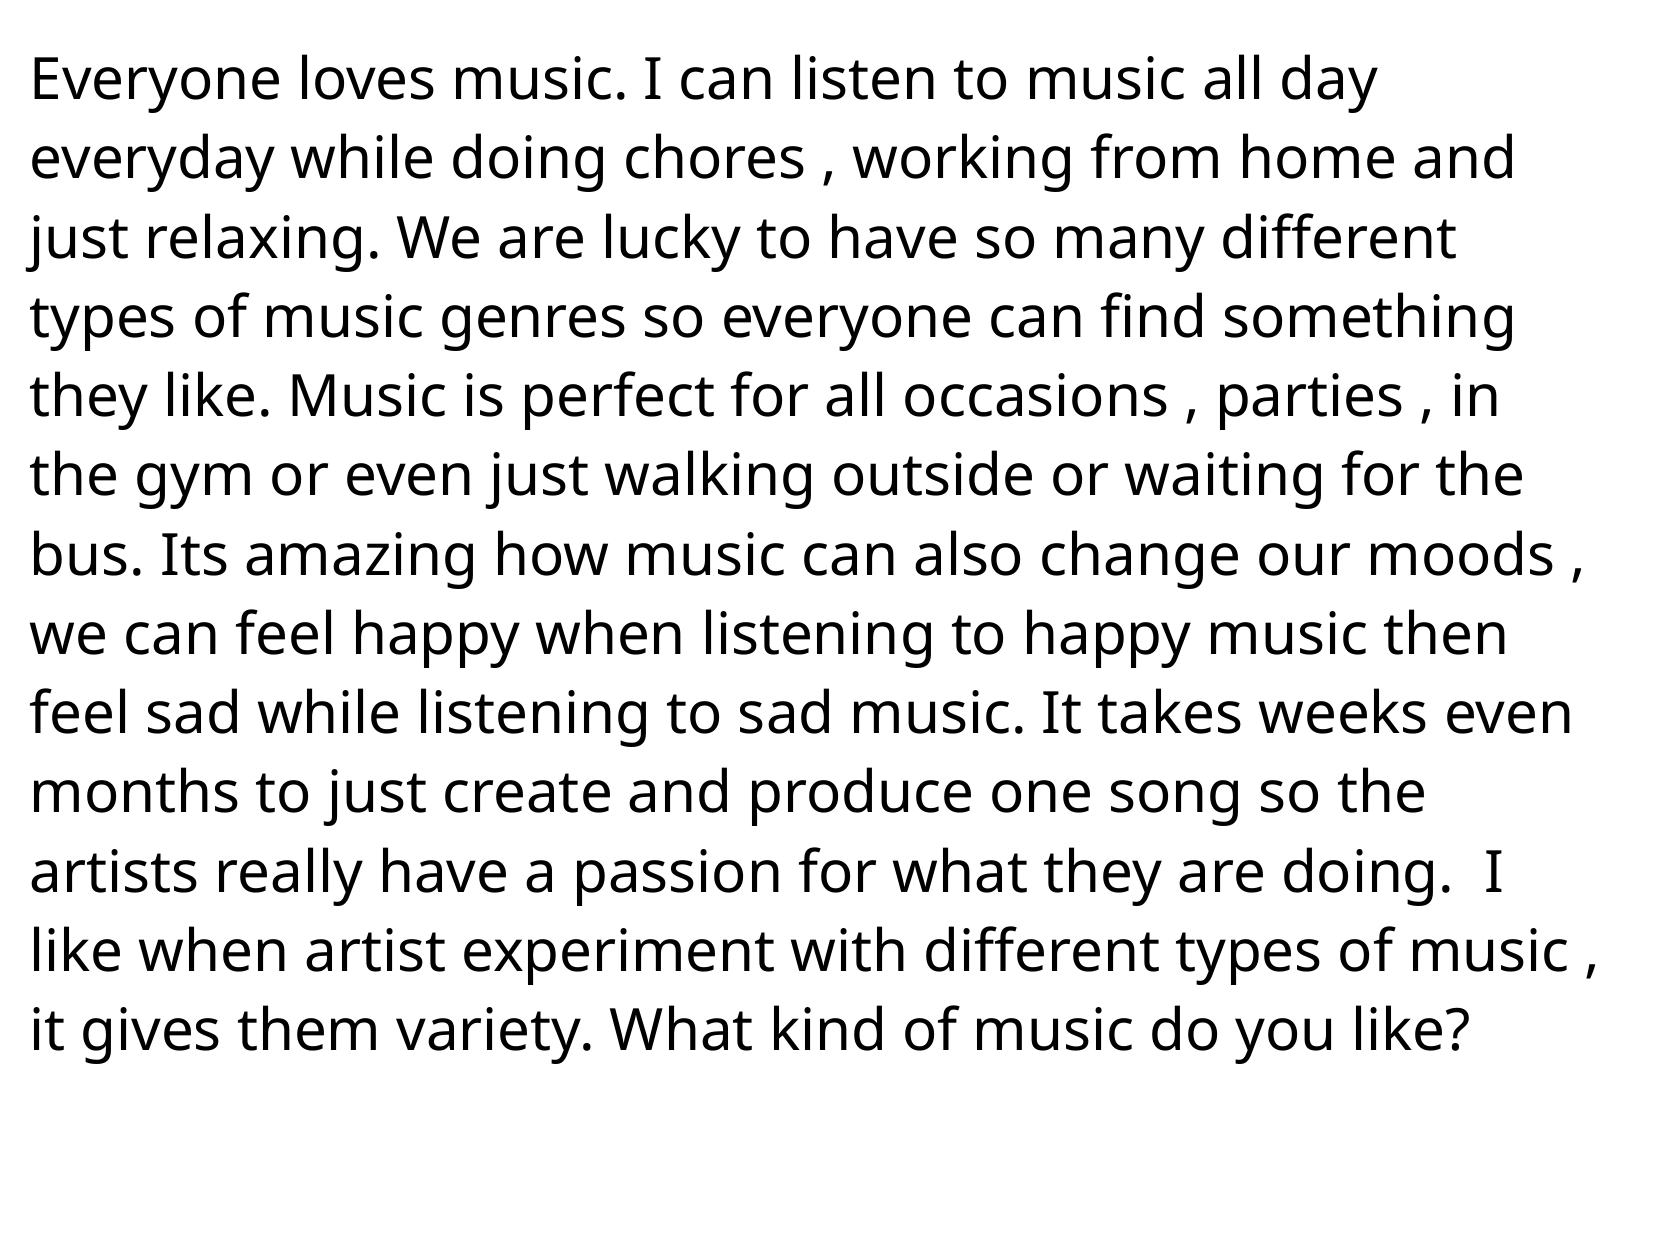

Everyone loves music. I can listen to music all day everyday while doing chores , working from home and just relaxing. We are lucky to have so many different types of music genres so everyone can find something they like. Music is perfect for all occasions , parties , in the gym or even just walking outside or waiting for the bus. Its amazing how music can also change our moods , we can feel happy when listening to happy music then feel sad while listening to sad music. It takes weeks even months to just create and produce one song so the artists really have a passion for what they are doing. I like when artist experiment with different types of music , it gives them variety. What kind of music do you like?
4